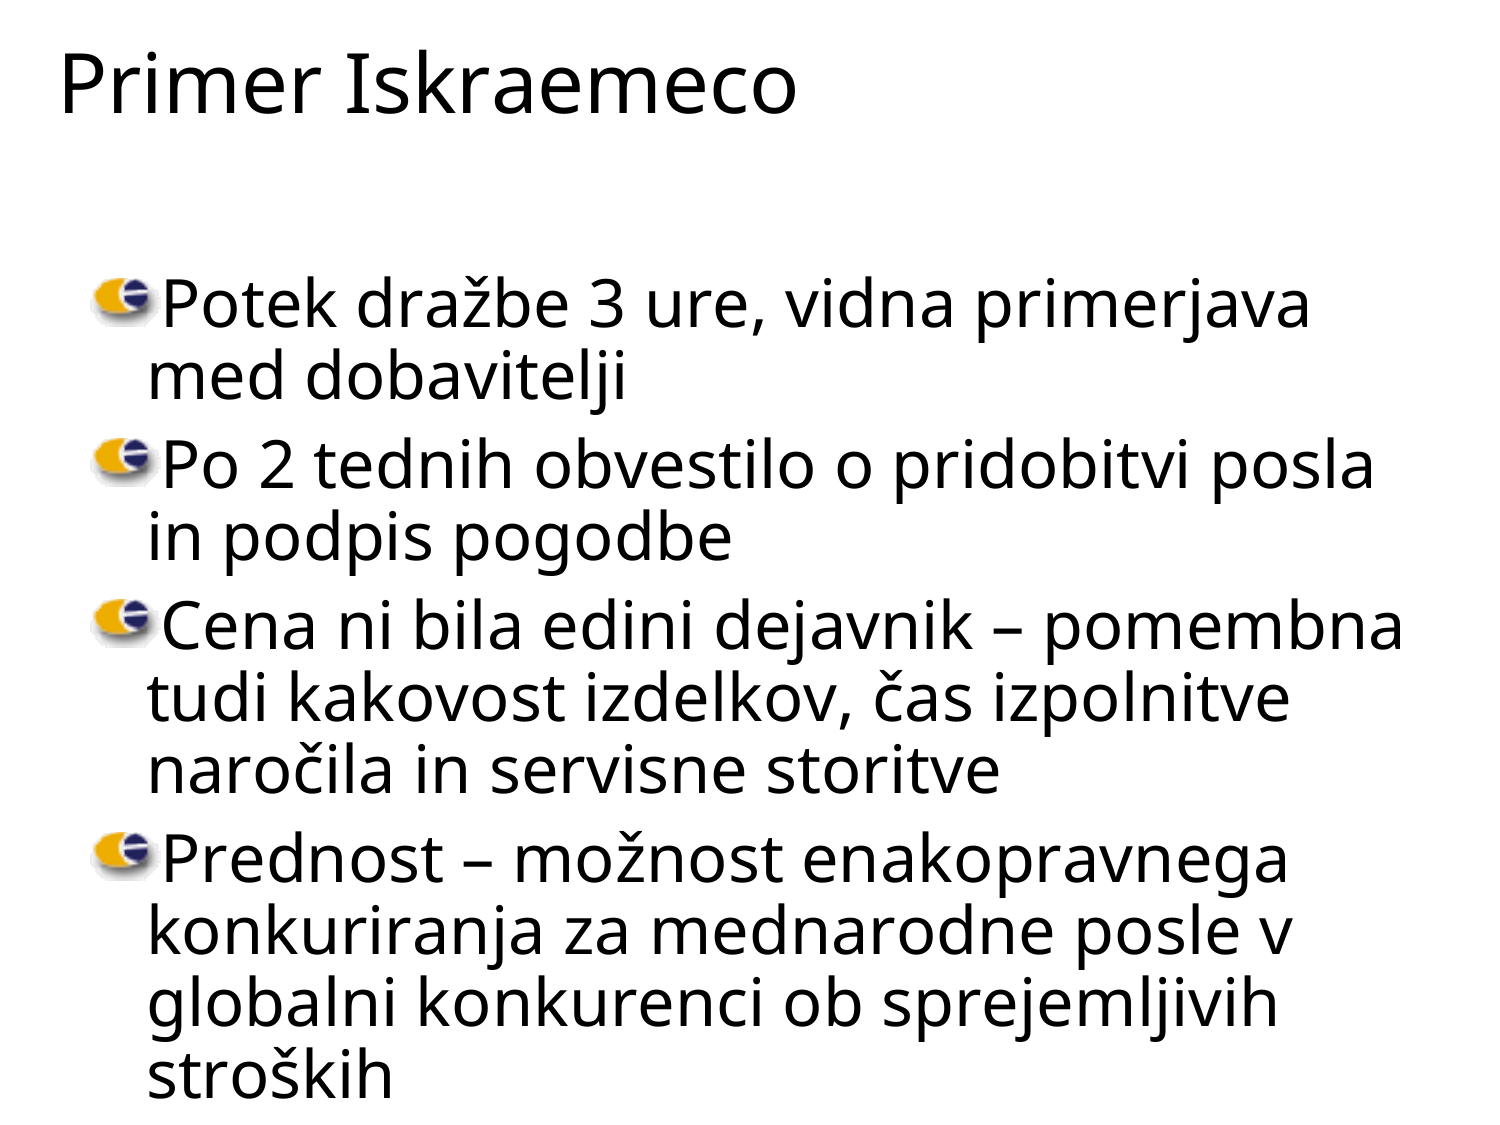

# Primer Iskraemeco
Potek dražbe 3 ure, vidna primerjava med dobavitelji
Po 2 tednih obvestilo o pridobitvi posla in podpis pogodbe
Cena ni bila edini dejavnik – pomembna tudi kakovost izdelkov, čas izpolnitve naročila in servisne storitve
Prednost – možnost enakopravnega konkuriranja za mednarodne posle v globalni konkurenci ob sprejemljivih stroških